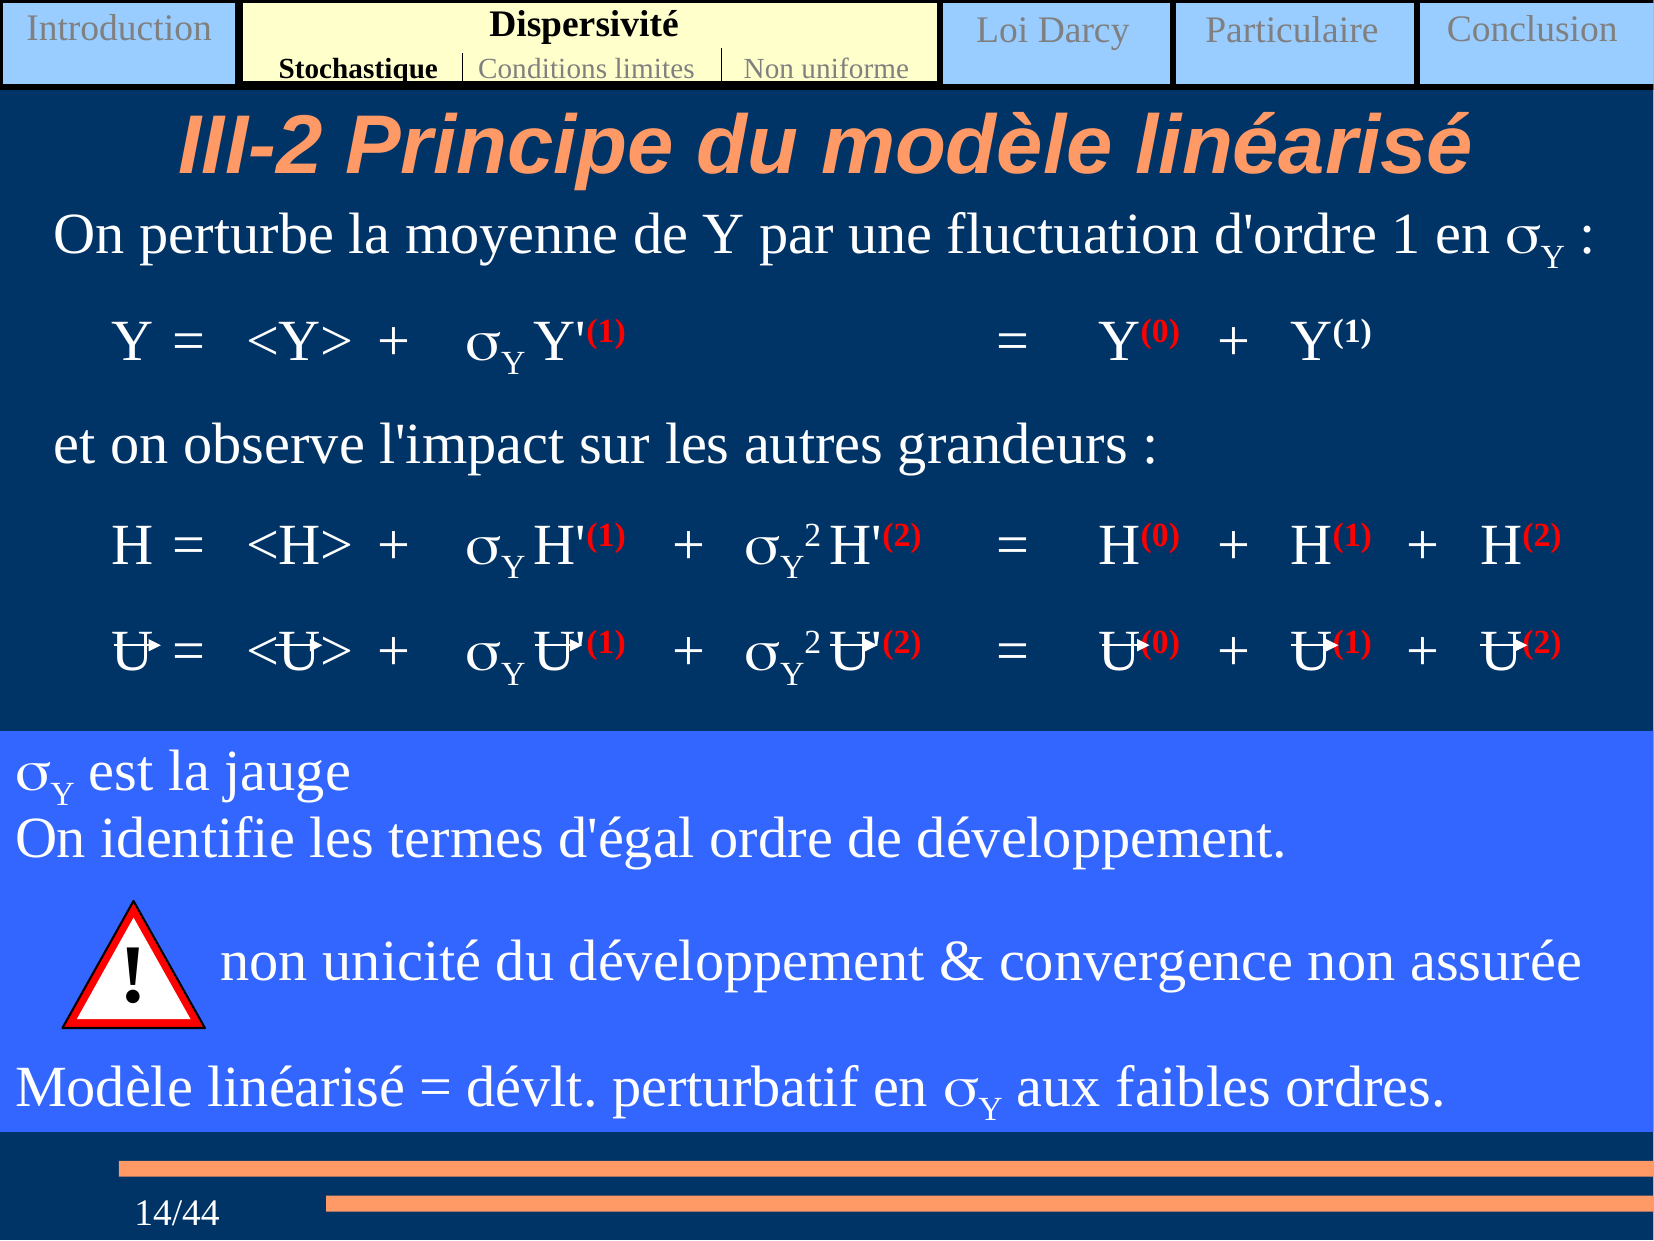

Dispersivité
Introduction
Conclusion
Loi Darcy
Particulaire
Stochastique
Conditions limites
Non uniforme
# III-2 Principe du modèle linéarisé
On perturbe la moyenne de Y par une fluctuation d'ordre 1 en Y :
	Y	=	<Y>	+	 Y Y'(1)			=	Y(0)	+	Y(1)
et on observe l'impact sur les autres grandeurs :
	H	=	<H>	+	 Y H'(1) 	+	 Y2 H'(2)	=	H(0)	+	H(1) 	+	H(2)
	U	=	<U>	+	 Y U'(1) 	+	 Y2 U'(2)	=	U(0)	+	U(1) 	+	U(2)
Y est la jauge
On identifie les termes d'égal ordre de développement.
	 non unicité du développement & convergence non assurée
Modèle linéarisé = dévlt. perturbatif en Y aux faibles ordres.
!